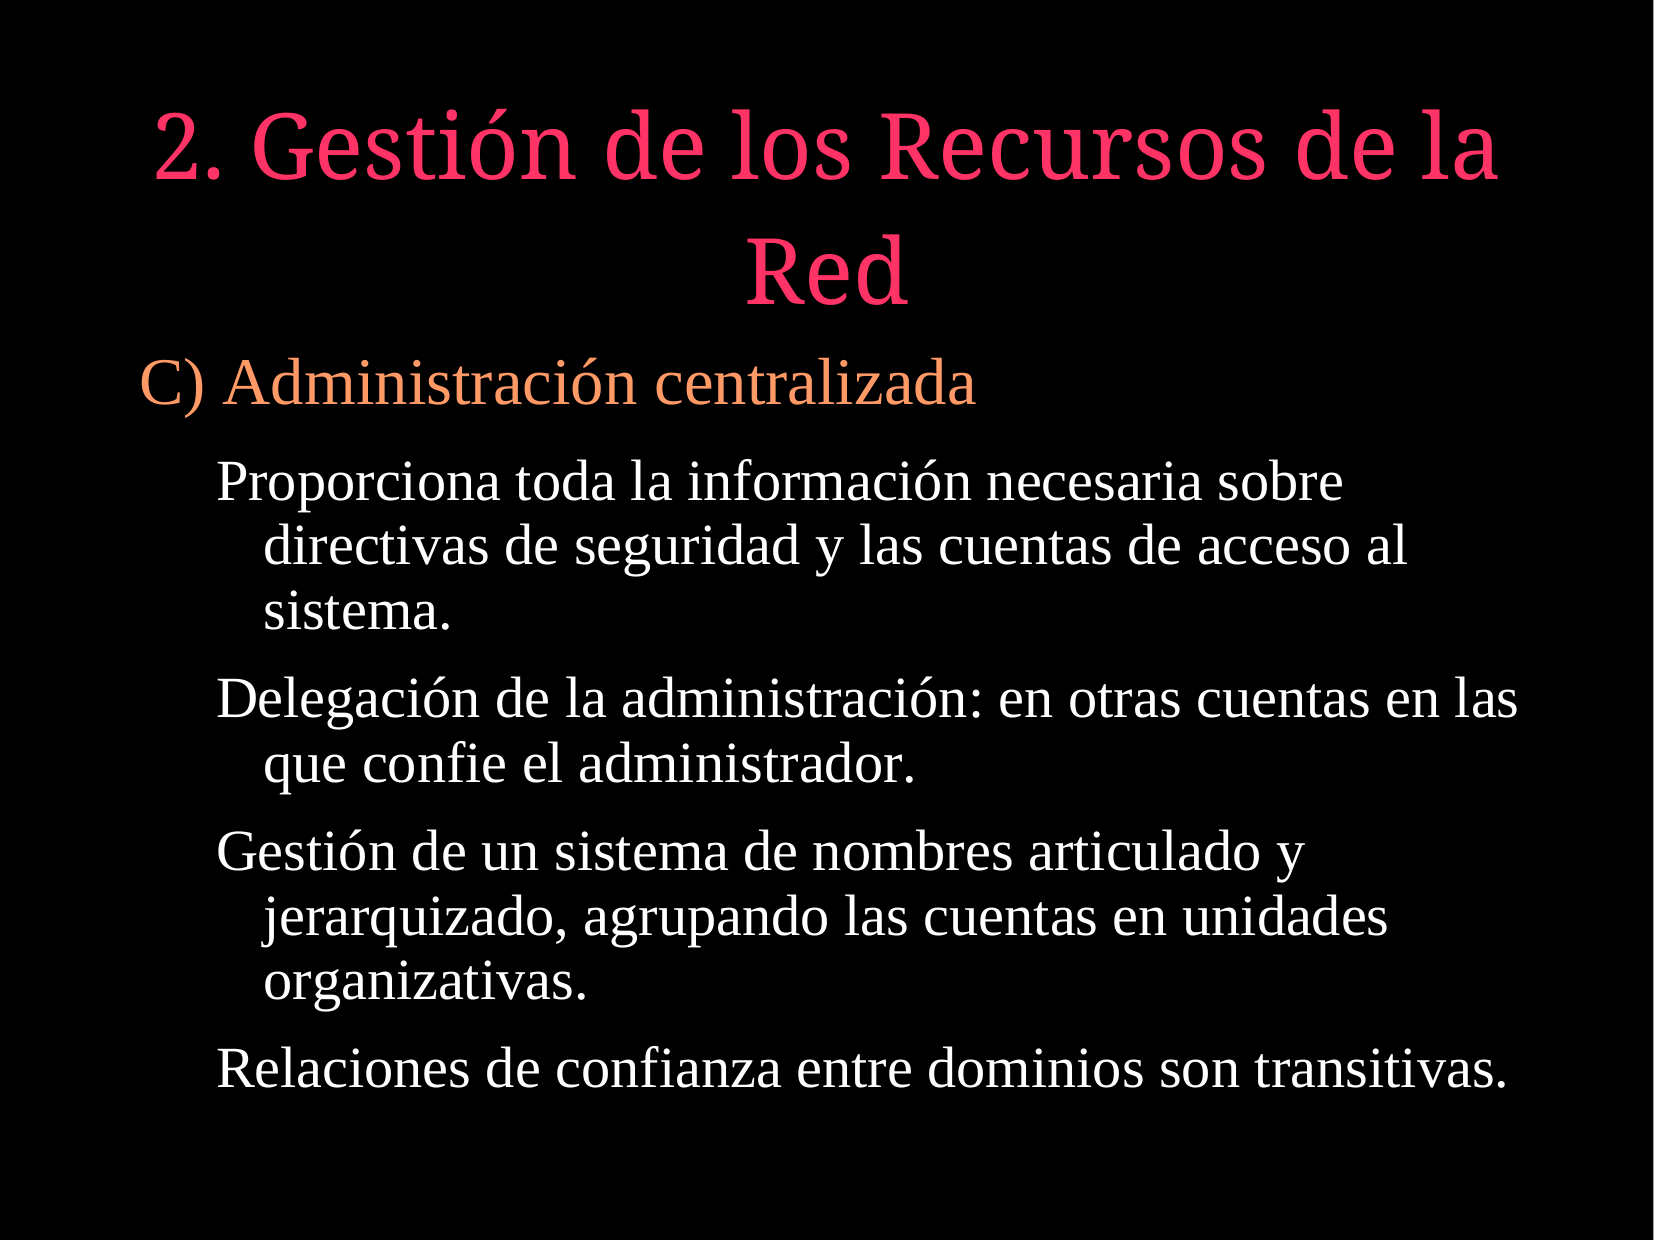

# 2. Gestión de los Recursos de la Red
C) Administración centralizada
Proporciona toda la información necesaria sobre directivas de seguridad y las cuentas de acceso al sistema.
Delegación de la administración: en otras cuentas en las que confie el administrador.
Gestión de un sistema de nombres articulado y jerarquizado, agrupando las cuentas en unidades organizativas.
Relaciones de confianza entre dominios son transitivas.